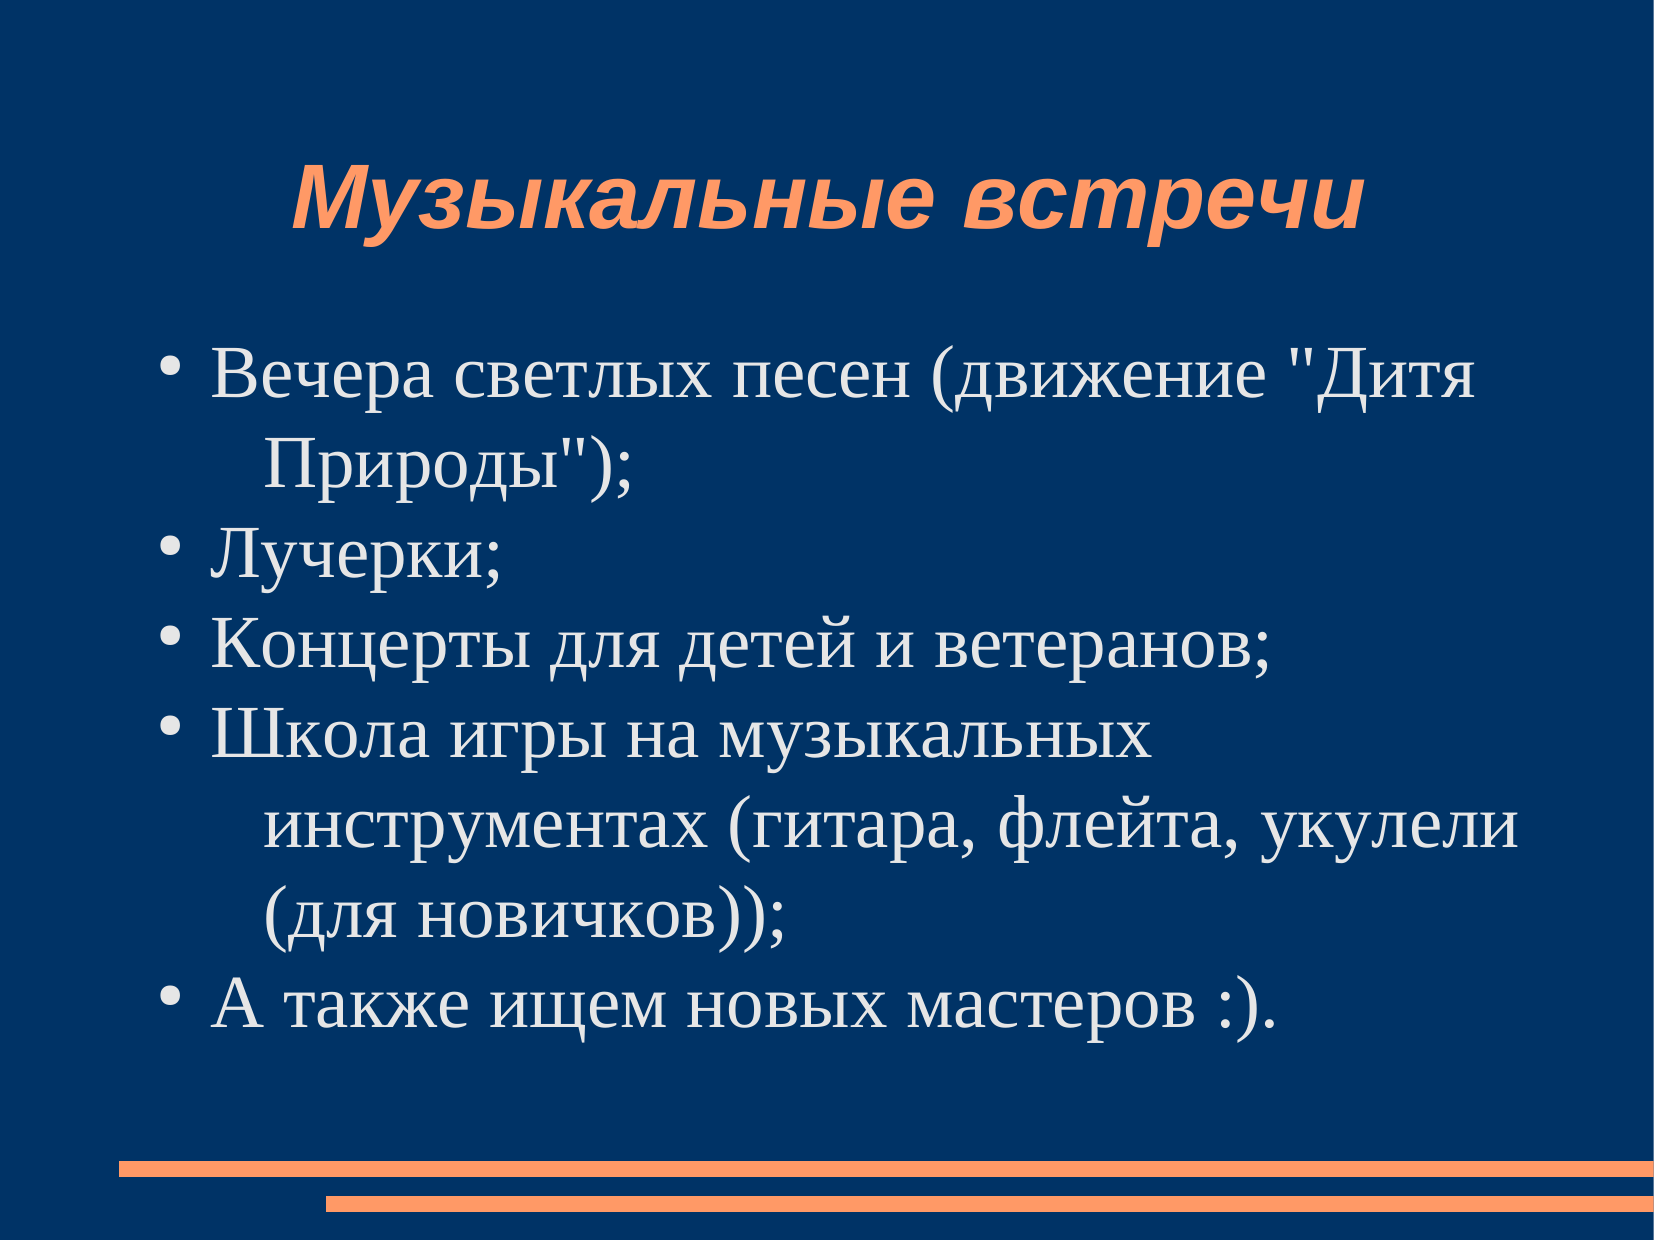

# Музыкальные встречи
Вечера светлых песен (движение "Дитя Природы");
Лучерки;
Концерты для детей и ветеранов;
Школа игры на музыкальных инструментах (гитара, флейта, укулели (для новичков));
А также ищем новых мастеров :).